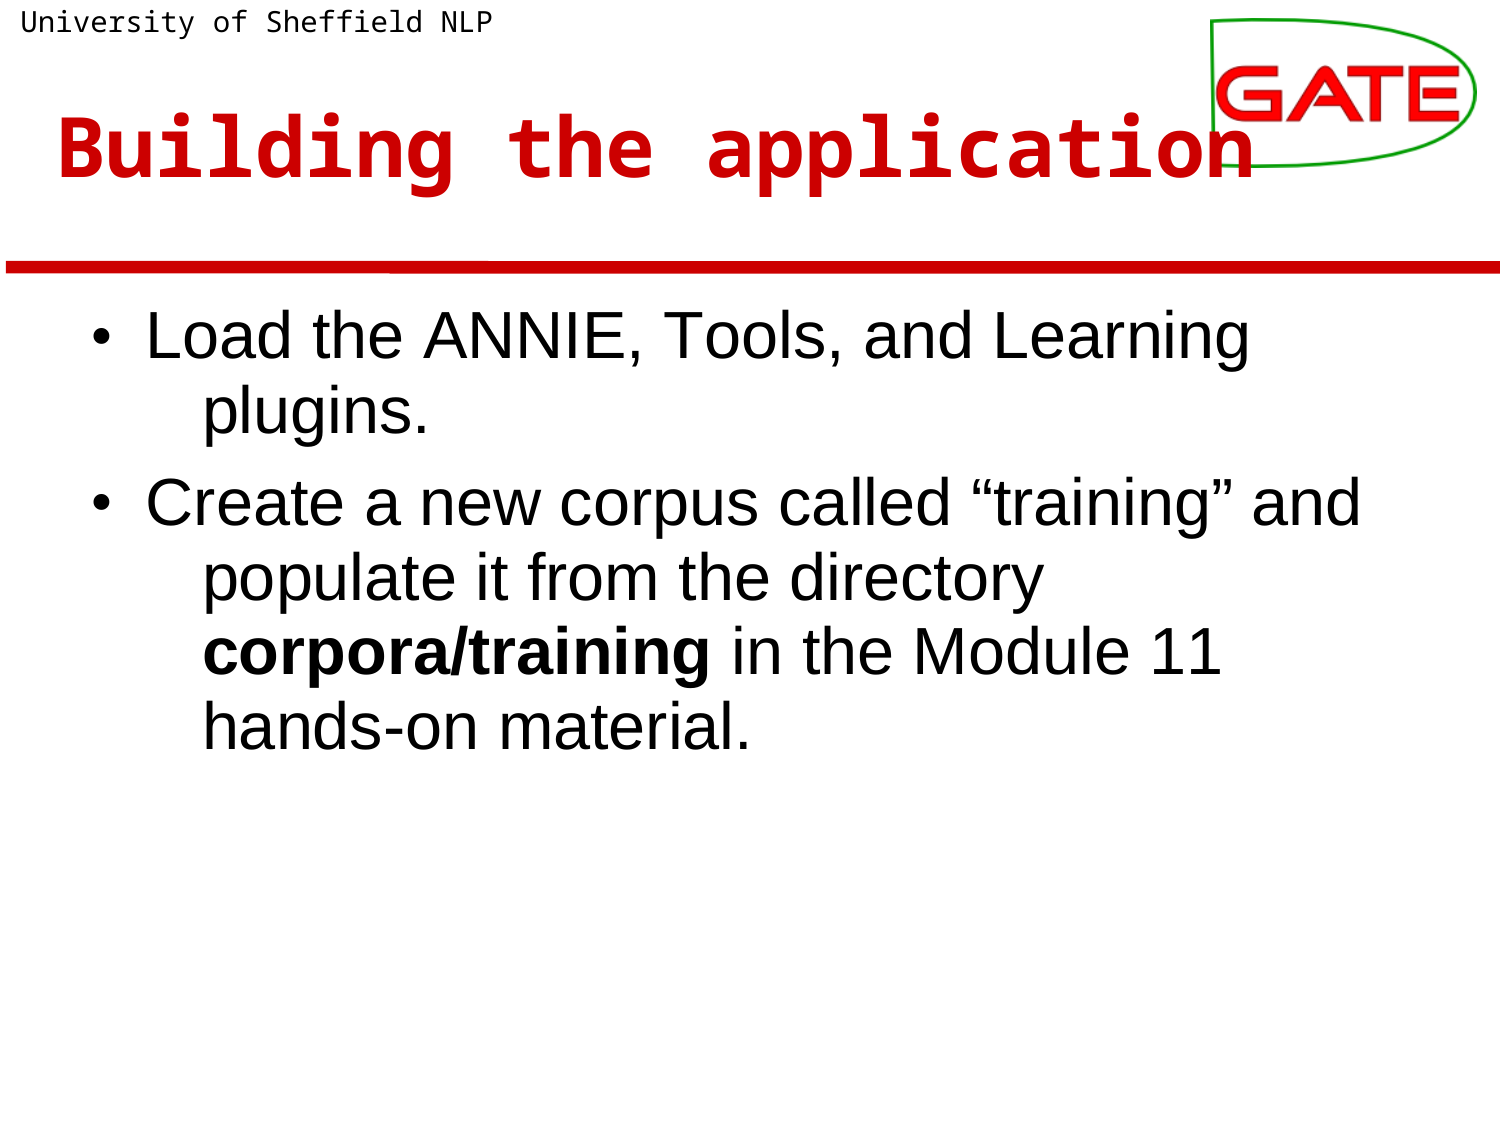

# Building the application
Load the ANNIE, Tools, and Learning plugins.
Create a new corpus called “training” and populate it from the directory
corpora/training in the Module 11 hands-on material.